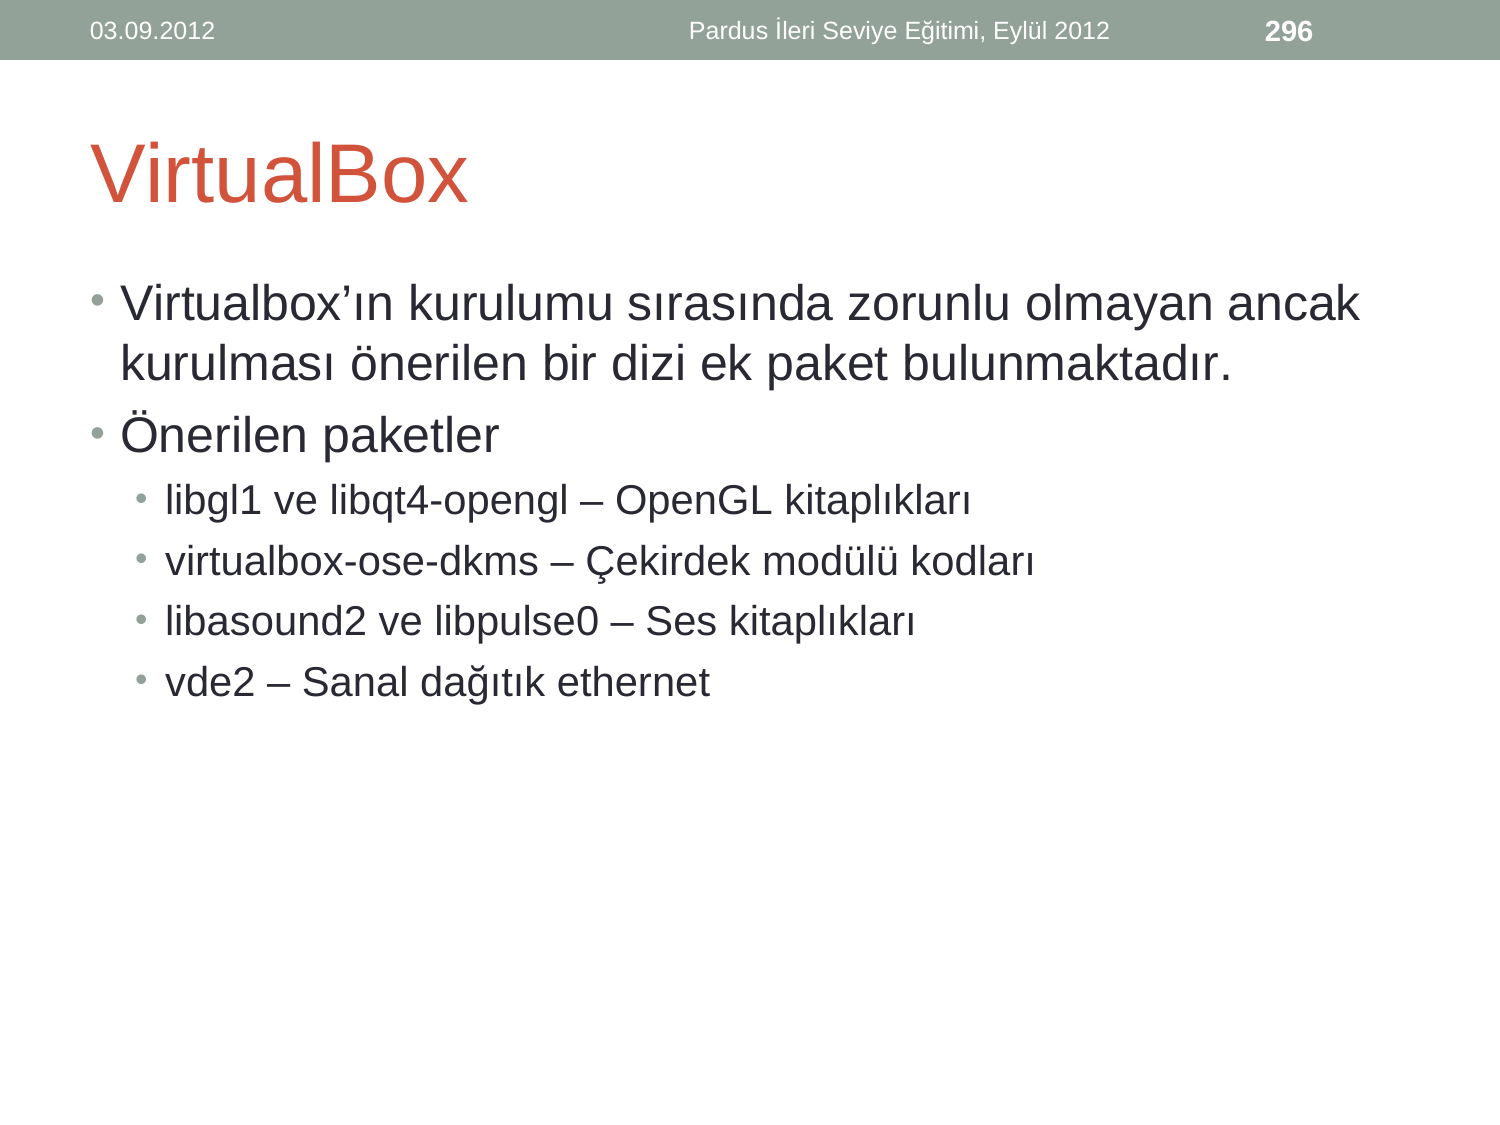

03.09.2012
Pardus İleri Seviye Eğitimi, Eylül 2012
# VirtualBox
Virtualbox’ın kurulumu sırasında zorunlu olmayan ancak kurulması önerilen bir dizi ek paket bulunmaktadır.
Önerilen paketler
libgl1 ve libqt4-opengl – OpenGL kitaplıkları
virtualbox-ose-dkms – Çekirdek modülü kodları
libasound2 ve libpulse0 – Ses kitaplıkları
vde2 – Sanal dağıtık ethernet